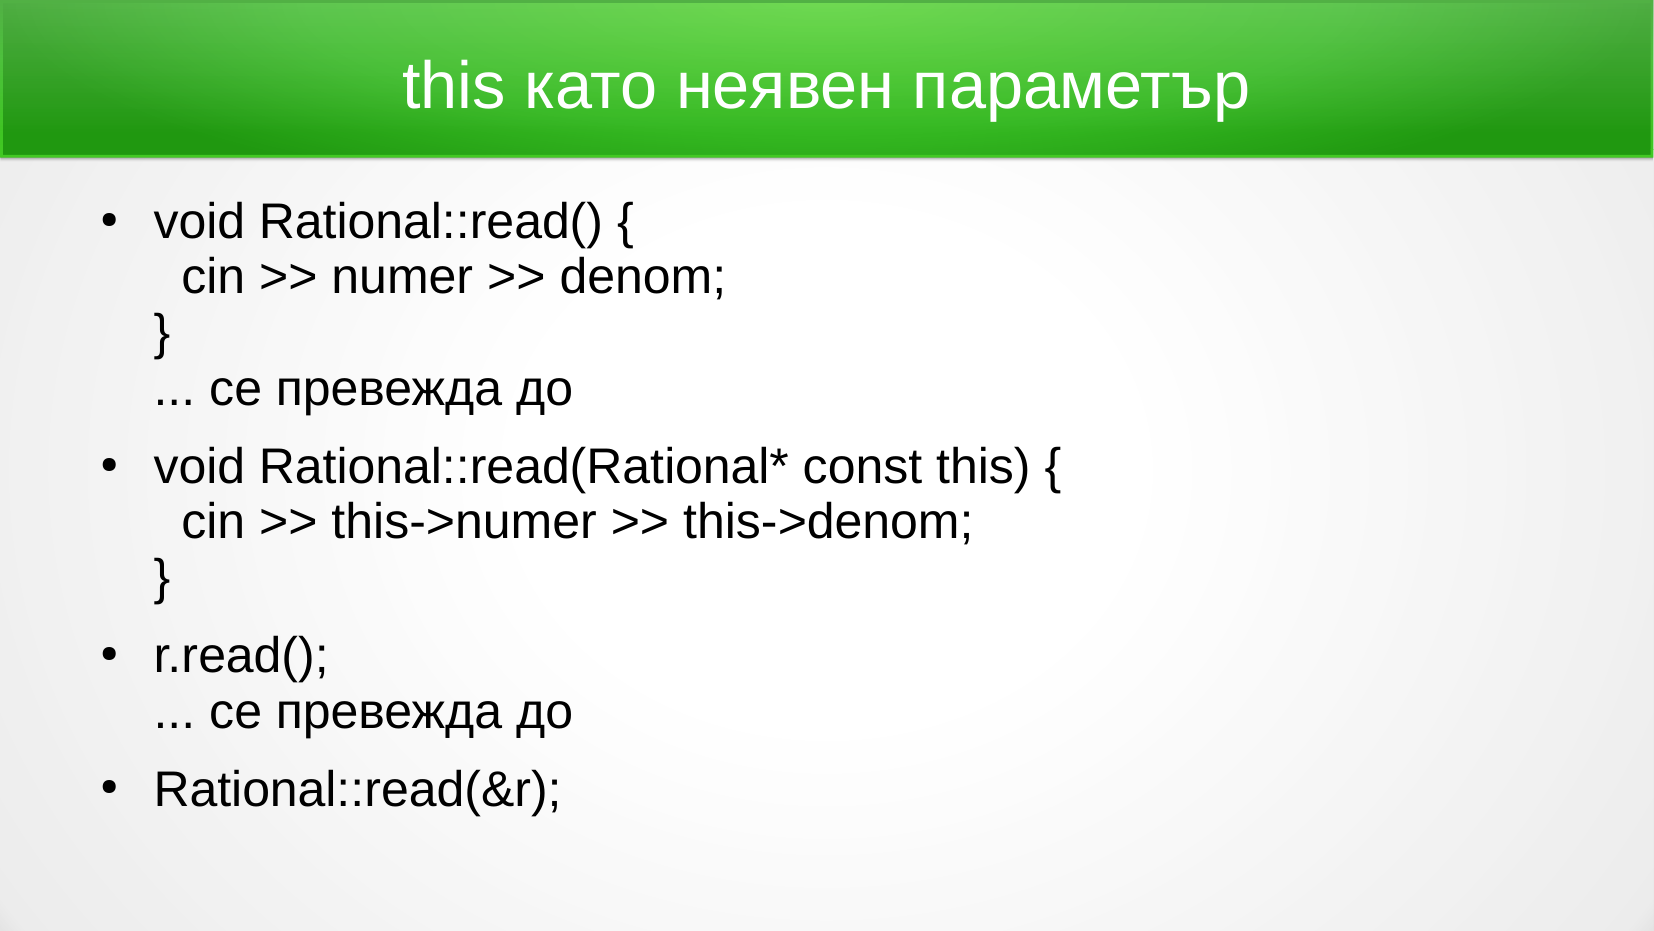

# this като неявен параметър
void Rational::read() {
 cin >> numer >> denom;
}
... се превежда до
void Rational::read(Rational* const this) {
 cin >> this->numer >> this->denom;
}
r.read();
... се превежда до
Rational::read(&r);